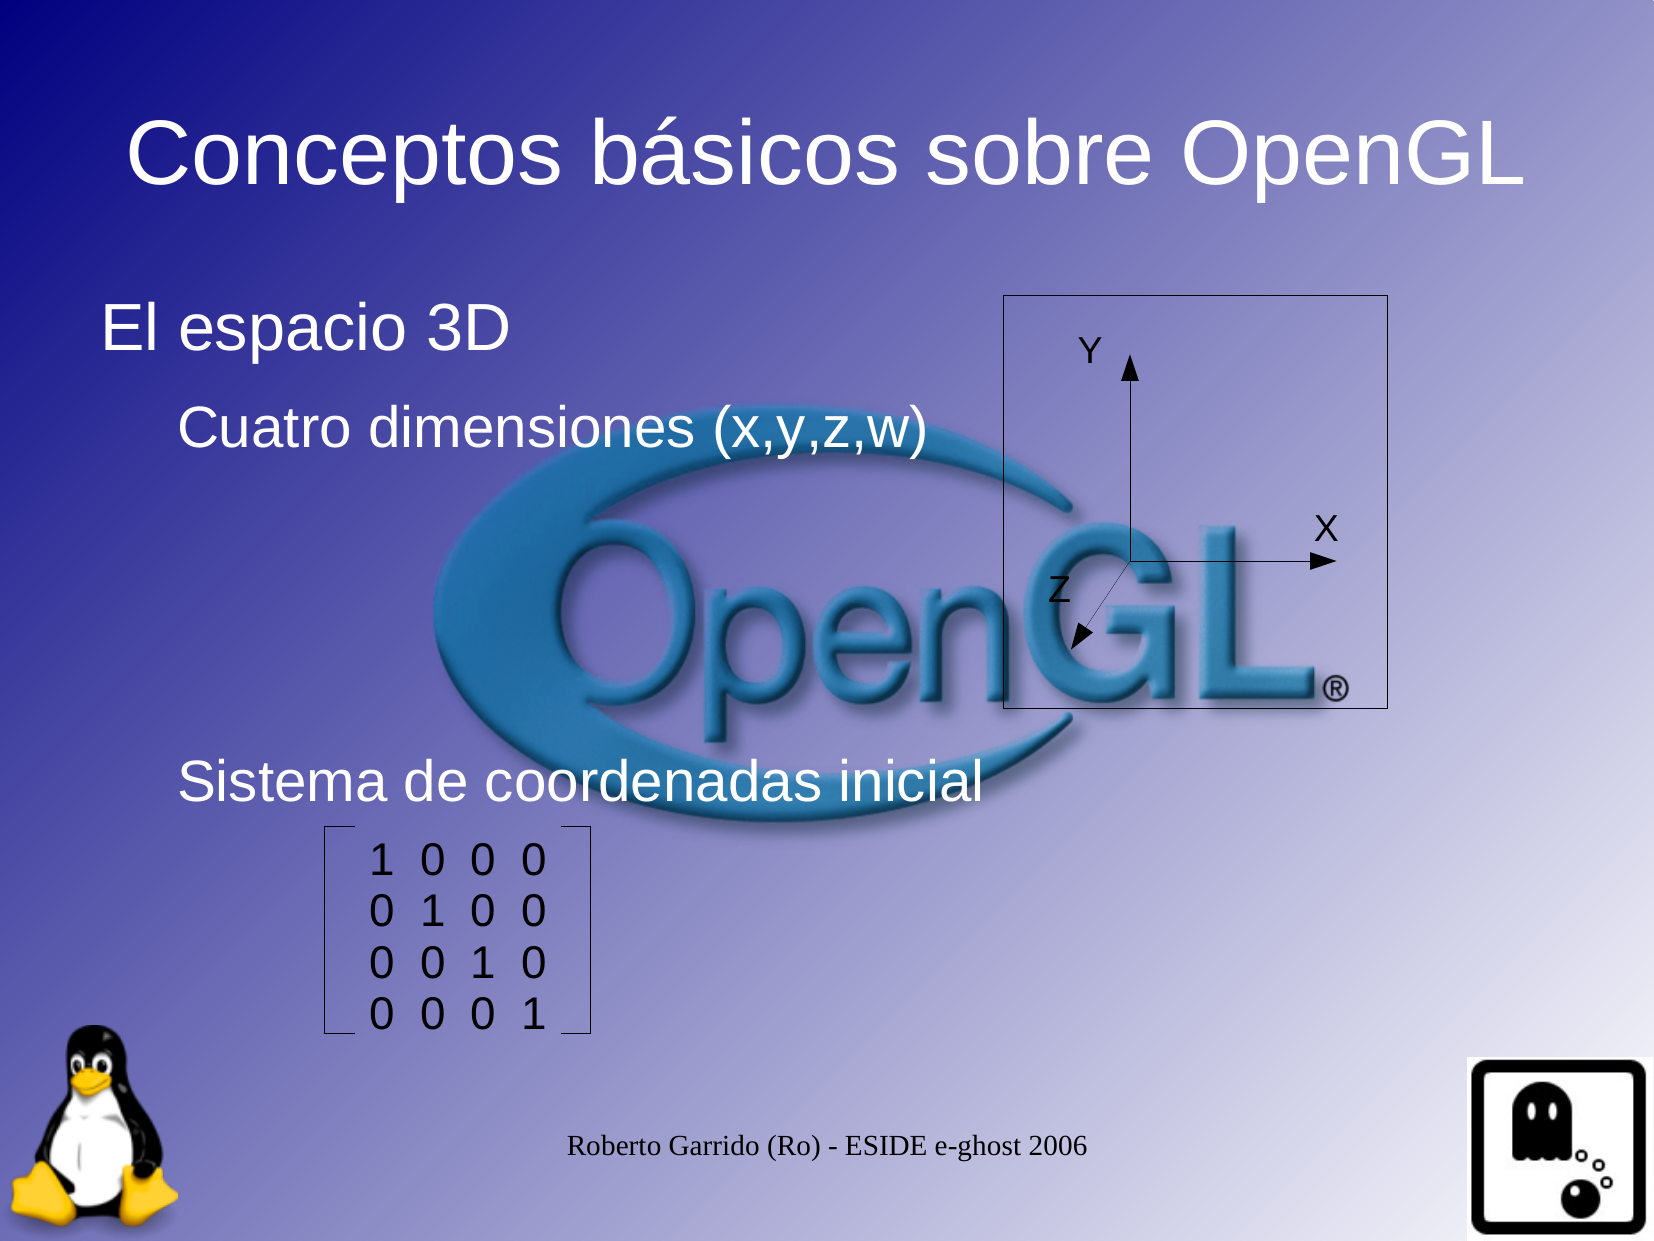

# Conceptos básicos sobre OpenGL
El espacio 3D
Cuatro dimensiones (x,y,z,w)
Sistema de coordenadas inicial
Y
X
Z
1 0 0 0
0 1 0 0
0 0 1 0
0 0 0 1
Roberto Garrido (Ro) - ESIDE e-ghost 2006